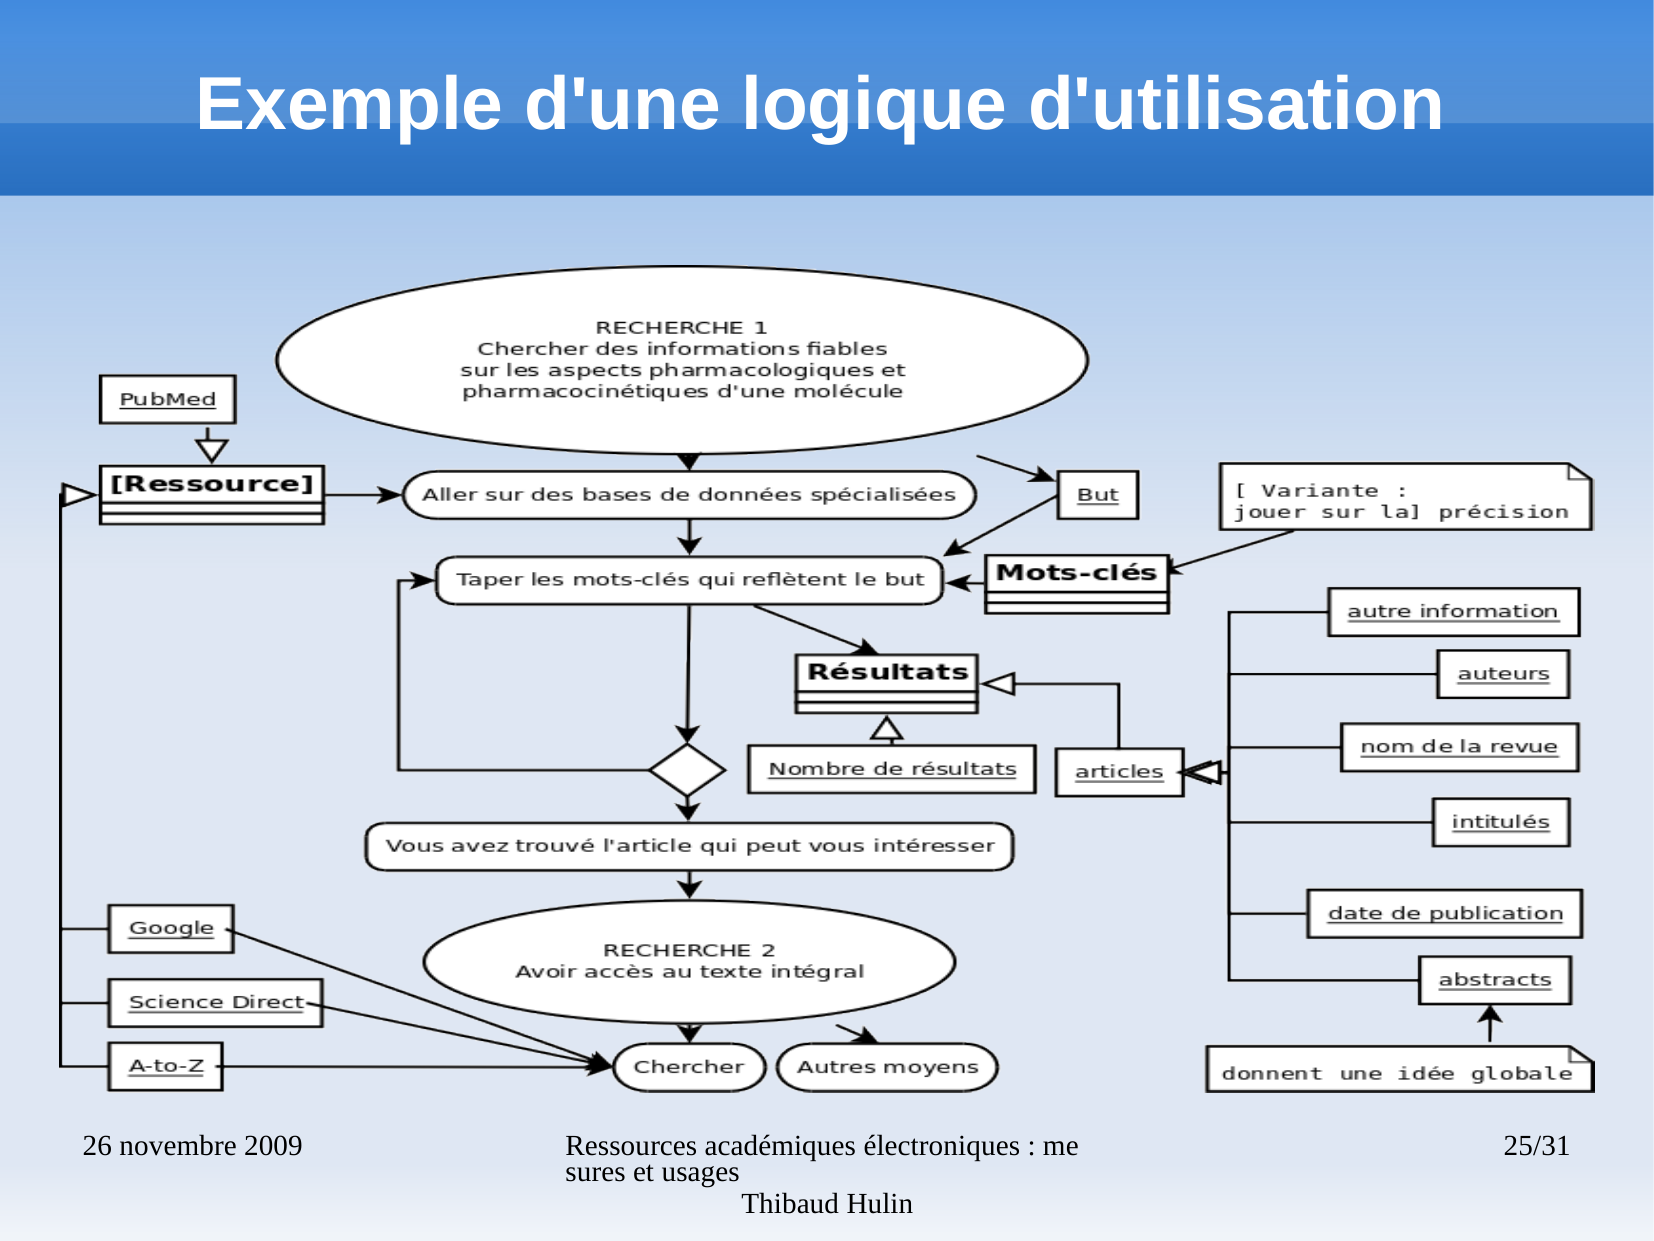

# Exemple d'une logique d'utilisation
26 novembre 2009
Ressources académiques électroniques : mesures et usages
25